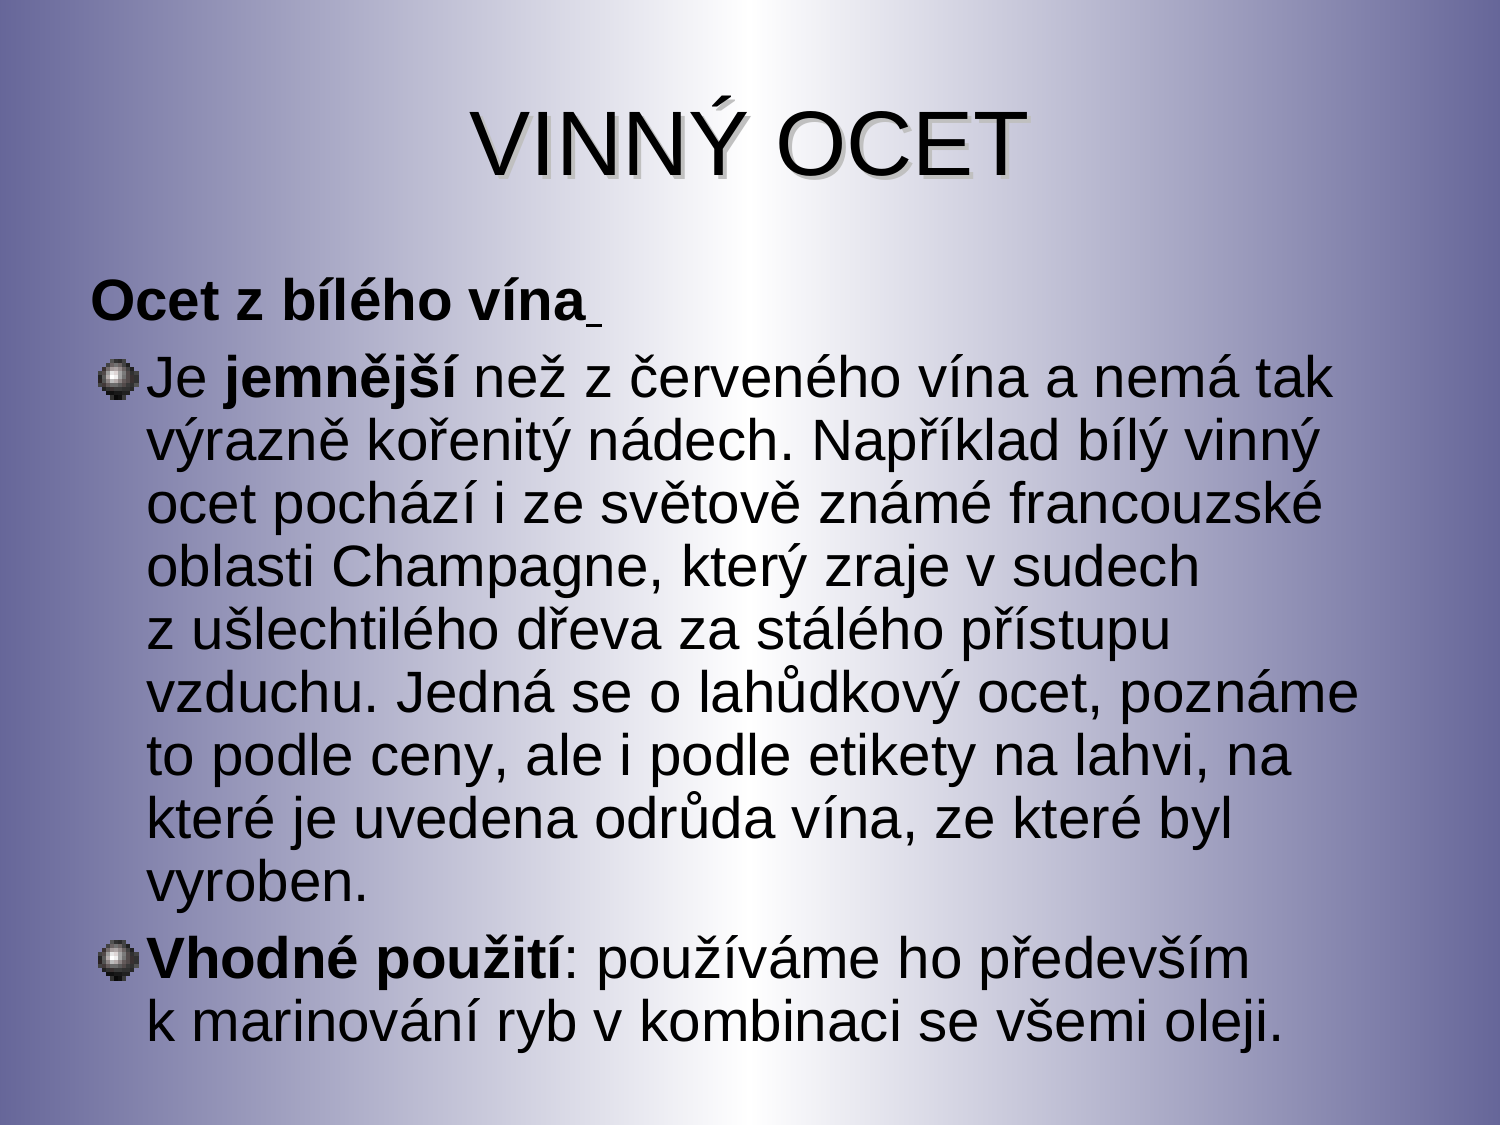

# VINNÝ OCET
Ocet z bílého vína
Je jemnější než z červeného vína a nemá tak výrazně kořenitý nádech. Například bílý vinný ocet pochází i ze světově známé francouzské oblasti Champagne, který zraje v sudech z ušlechtilého dřeva za stálého přístupu vzduchu. Jedná se o lahůdkový ocet, poznáme to podle ceny, ale i podle etikety na lahvi, na které je uvedena odrůda vína, ze které byl vyroben.
Vhodné použití: používáme ho především k marinování ryb v kombinaci se všemi oleji.